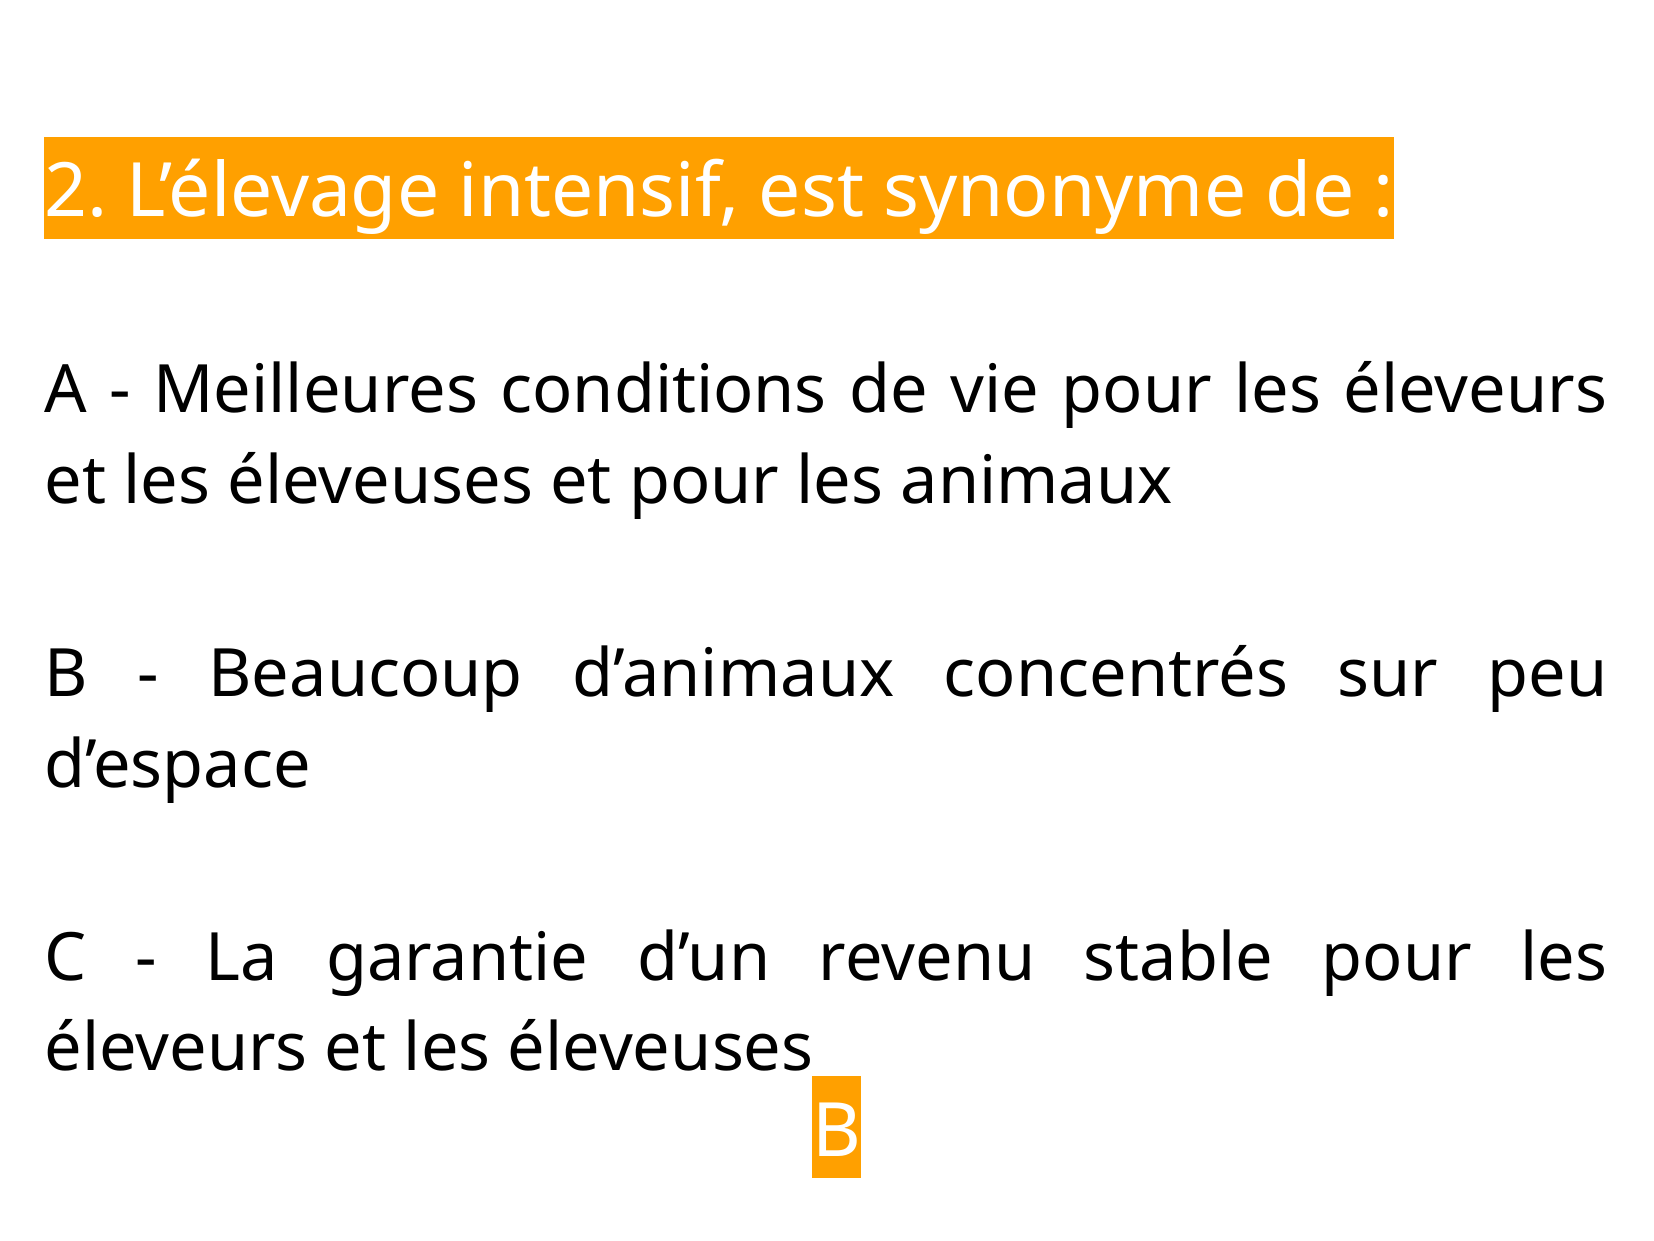

2. L’élevage intensif, est synonyme de :
A - Meilleures conditions de vie pour les éleveurs et les éleveuses et pour les animaux
B - Beaucoup d’animaux concentrés sur peu d’espace
C - La garantie d’un revenu stable pour les éleveurs et les éleveuses
B